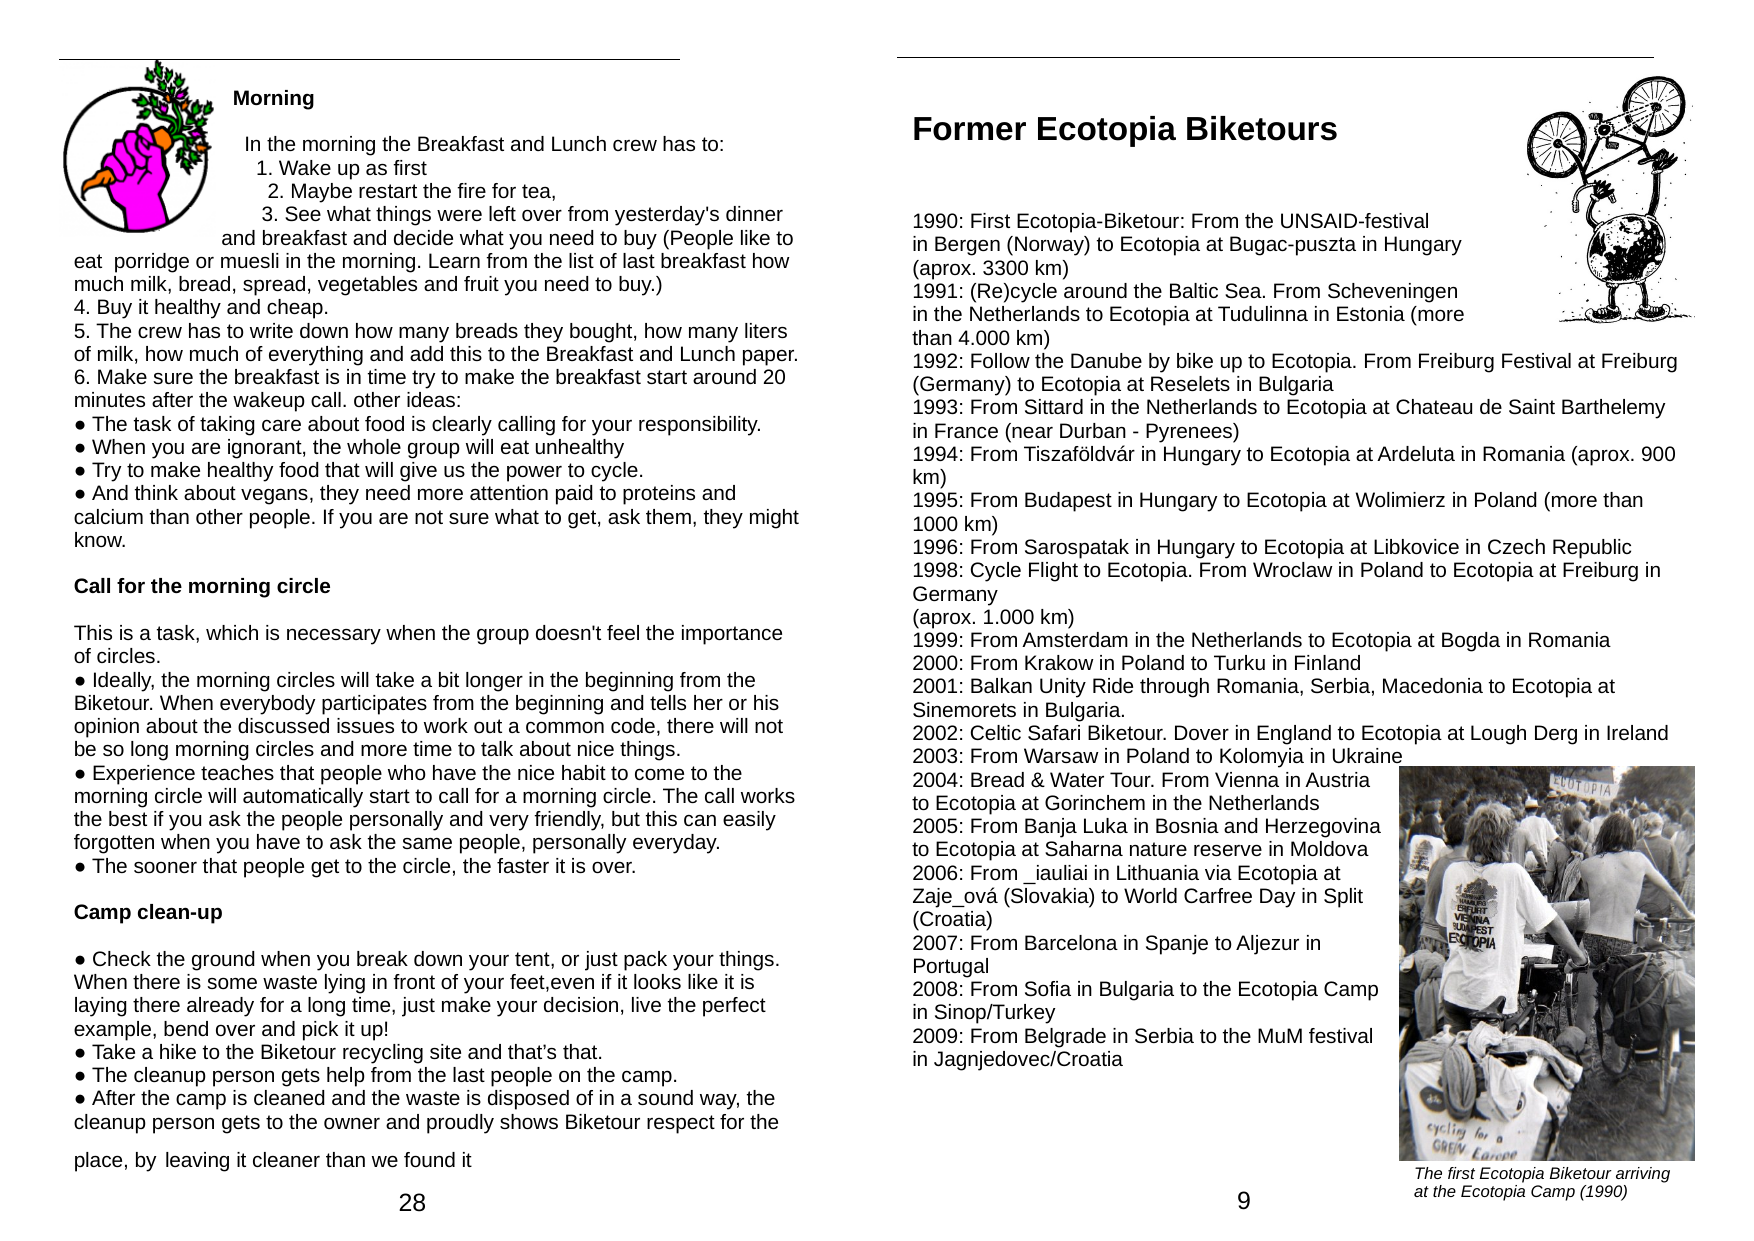

Former Ecotopia Biketours
1990: First Ecotopia-Biketour: From the UNSAID-festival
in Bergen (Norway) to Ecotopia at Bugac-puszta in Hungary
(aprox. 3300 km)
1991: (Re)cycle around the Baltic Sea. From Scheveningen
in the Netherlands to Ecotopia at Tudulinna in Estonia (more
than 4.000 km)
1992: Follow the Danube by bike up to Ecotopia. From Freiburg Festival at Freiburg (Germany) to Ecotopia at Reselets in Bulgaria
1993: From Sittard in the Netherlands to Ecotopia at Chateau de Saint Barthelemy in France (near Durban - Pyrenees)
1994: From Tiszaföldvár in Hungary to Ecotopia at Ardeluta in Romania (aprox. 900 km)
1995: From Budapest in Hungary to Ecotopia at Wolimierz in Poland (more than 1000 km)
1996: From Sarospatak in Hungary to Ecotopia at Libkovice in Czech Republic
1998: Cycle Flight to Ecotopia. From Wroclaw in Poland to Ecotopia at Freiburg in Germany
(aprox. 1.000 km)
1999: From Amsterdam in the Netherlands to Ecotopia at Bogda in Romania
2000: From Krakow in Poland to Turku in Finland
2001: Balkan Unity Ride through Romania, Serbia, Macedonia to Ecotopia at Sinemorets in Bulgaria.
2002: Celtic Safari Biketour. Dover in England to Ecotopia at Lough Derg in Ireland
2003: From Warsaw in Poland to Kolomyia in Ukraine
2004: Bread & Water Tour. From Vienna in Austria
to Ecotopia at Gorinchem in the Netherlands
2005: From Banja Luka in Bosnia and Herzegovina
to Ecotopia at Saharna nature reserve in Moldova
2006: From _iauliai in Lithuania via Ecotopia at
Zaje_ová (Slovakia) to World Carfree Day in Split
(Croatia)
2007: From Barcelona in Spanje to Aljezur in
Portugal
2008: From Sofia in Bulgaria to the Ecotopia Camp
in Sinop/Turkey
2009: From Belgrade in Serbia to the MuM festival
in Jagnjedovec/Croatia
		 Morning
		 In the morning the Breakfast and Lunch crew has to:
		 1. Wake up as first
 		 2. Maybe restart the fire for tea,
		 3. See what things were left over from yesterday's dinner 		and breakfast and decide what you need to buy (People like to eat porridge or muesli in the morning. Learn from the list of last breakfast how much milk, bread, spread, vegetables and fruit you need to buy.)
4. Buy it healthy and cheap.
5. The crew has to write down how many breads they bought, how many liters of milk, how much of everything and add this to the Breakfast and Lunch paper.
6. Make sure the breakfast is in time try to make the breakfast start around 20 minutes after the wakeup call. other ideas:
● The task of taking care about food is clearly calling for your responsibility.
● When you are ignorant, the whole group will eat unhealthy
● Try to make healthy food that will give us the power to cycle.
● And think about vegans, they need more attention paid to proteins and calcium than other people. If you are not sure what to get, ask them, they might know.
Call for the morning circle
This is a task, which is necessary when the group doesn't feel the importance of circles.
● Ideally, the morning circles will take a bit longer in the beginning from the Biketour. When everybody participates from the beginning and tells her or his opinion about the discussed issues to work out a common code, there will not be so long morning circles and more time to talk about nice things.
● Experience teaches that people who have the nice habit to come to the morning circle will automatically start to call for a morning circle. The call works the best if you ask the people personally and very friendly, but this can easily forgotten when you have to ask the same people, personally everyday.
● The sooner that people get to the circle, the faster it is over.
Camp clean-up
● Check the ground when you break down your tent, or just pack your things. When there is some waste lying in front of your feet,even if it looks like it is laying there already for a long time, just make your decision, live the perfect example, bend over and pick it up!
● Take a hike to the Biketour recycling site and that’s that.
● The cleanup person gets help from the last people on the camp.
● After the camp is cleaned and the waste is disposed of in a sound way, the cleanup person gets to the owner and proudly shows Biketour respect for the place, by leaving it cleaner than we found it
The first Ecotopia Biketour arriving
at the Ecotopia Camp (1990)
9
28